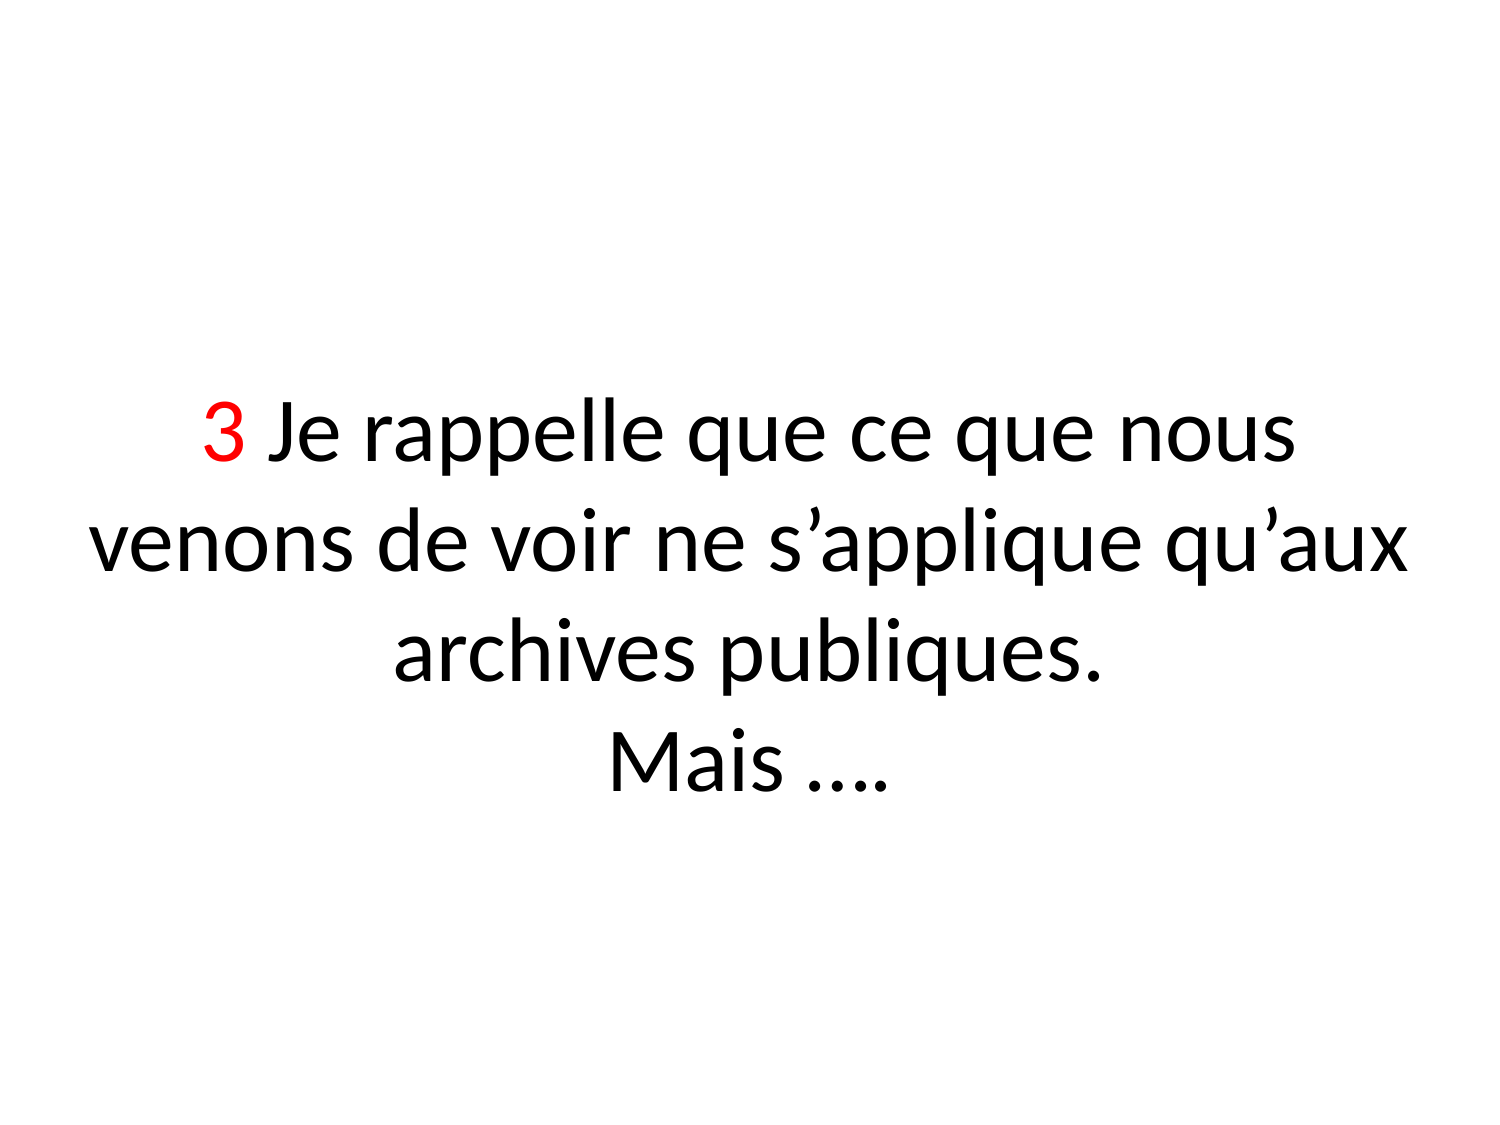

# 3 Je rappelle que ce que nous venons de voir ne s’applique qu’aux archives publiques.
Mais ….